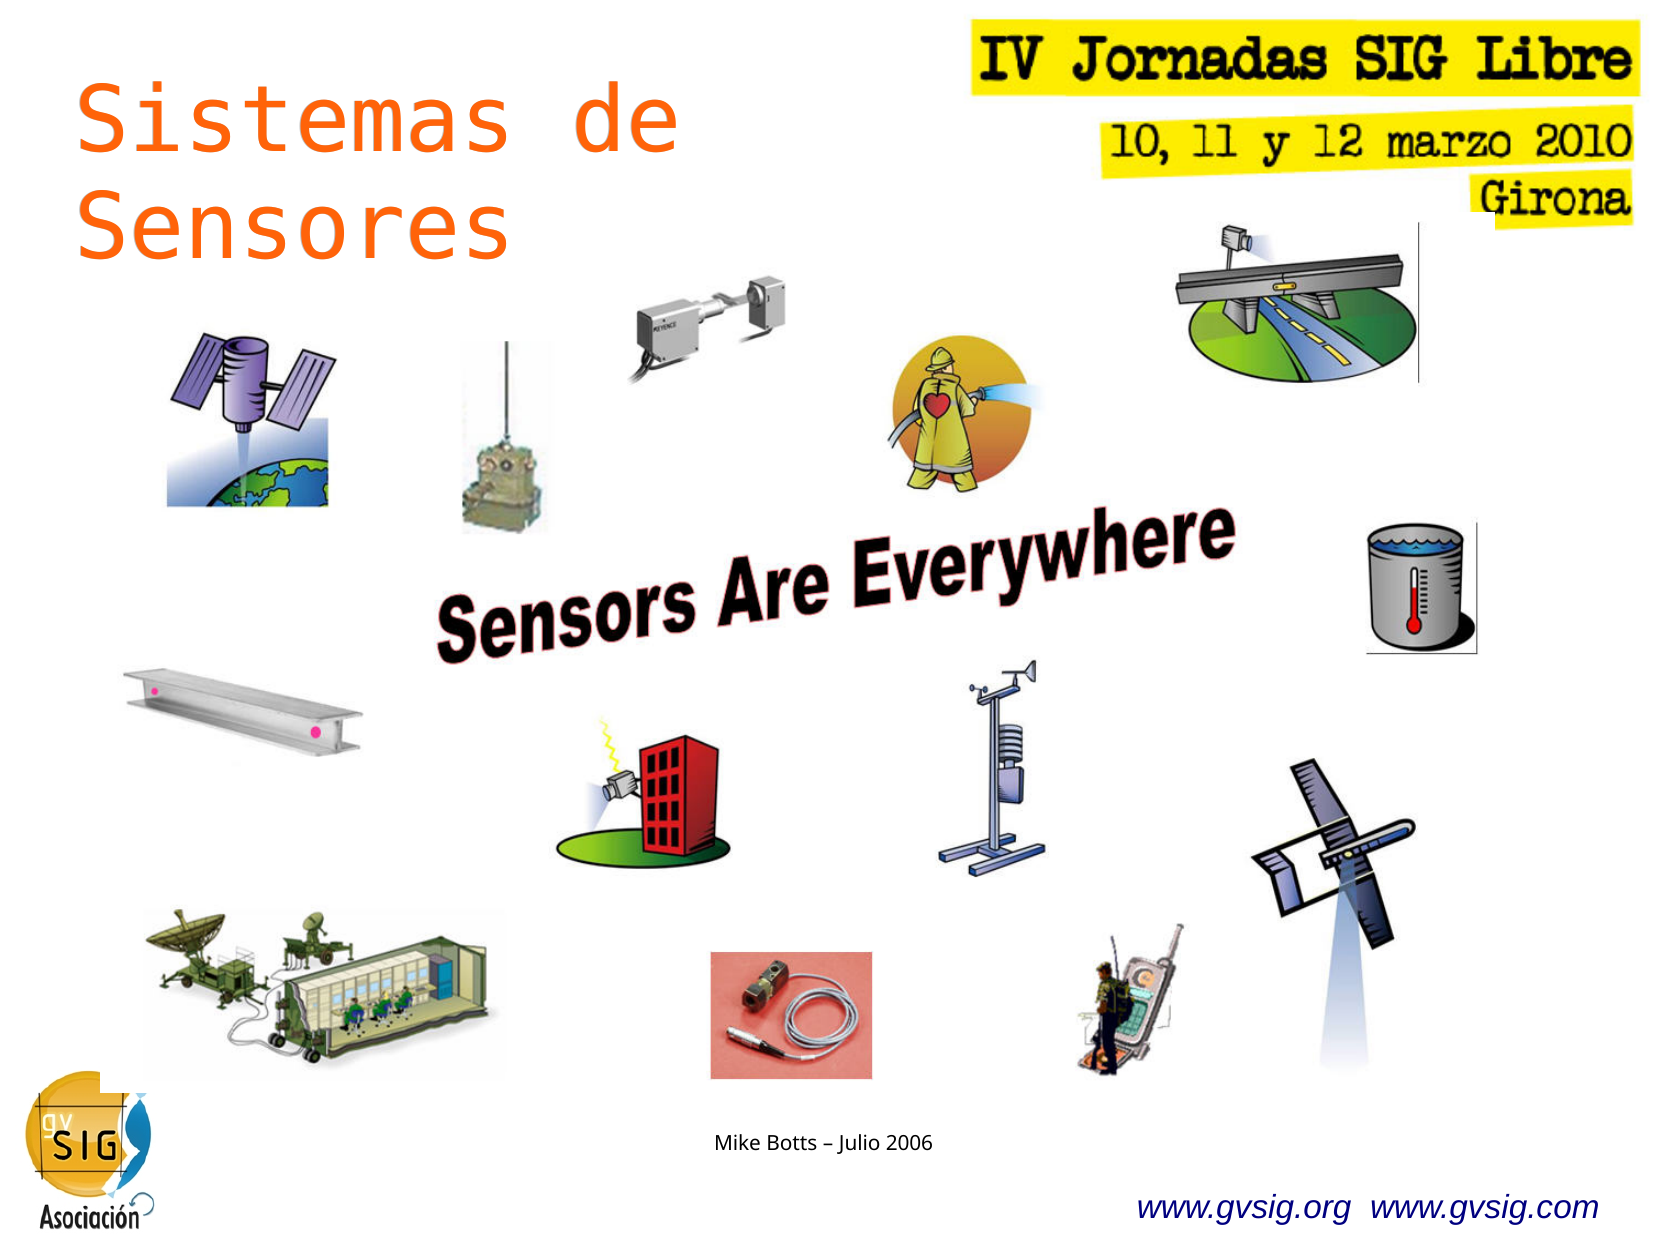

Sistemas de
Sensores
Mike Botts – Julio 2006